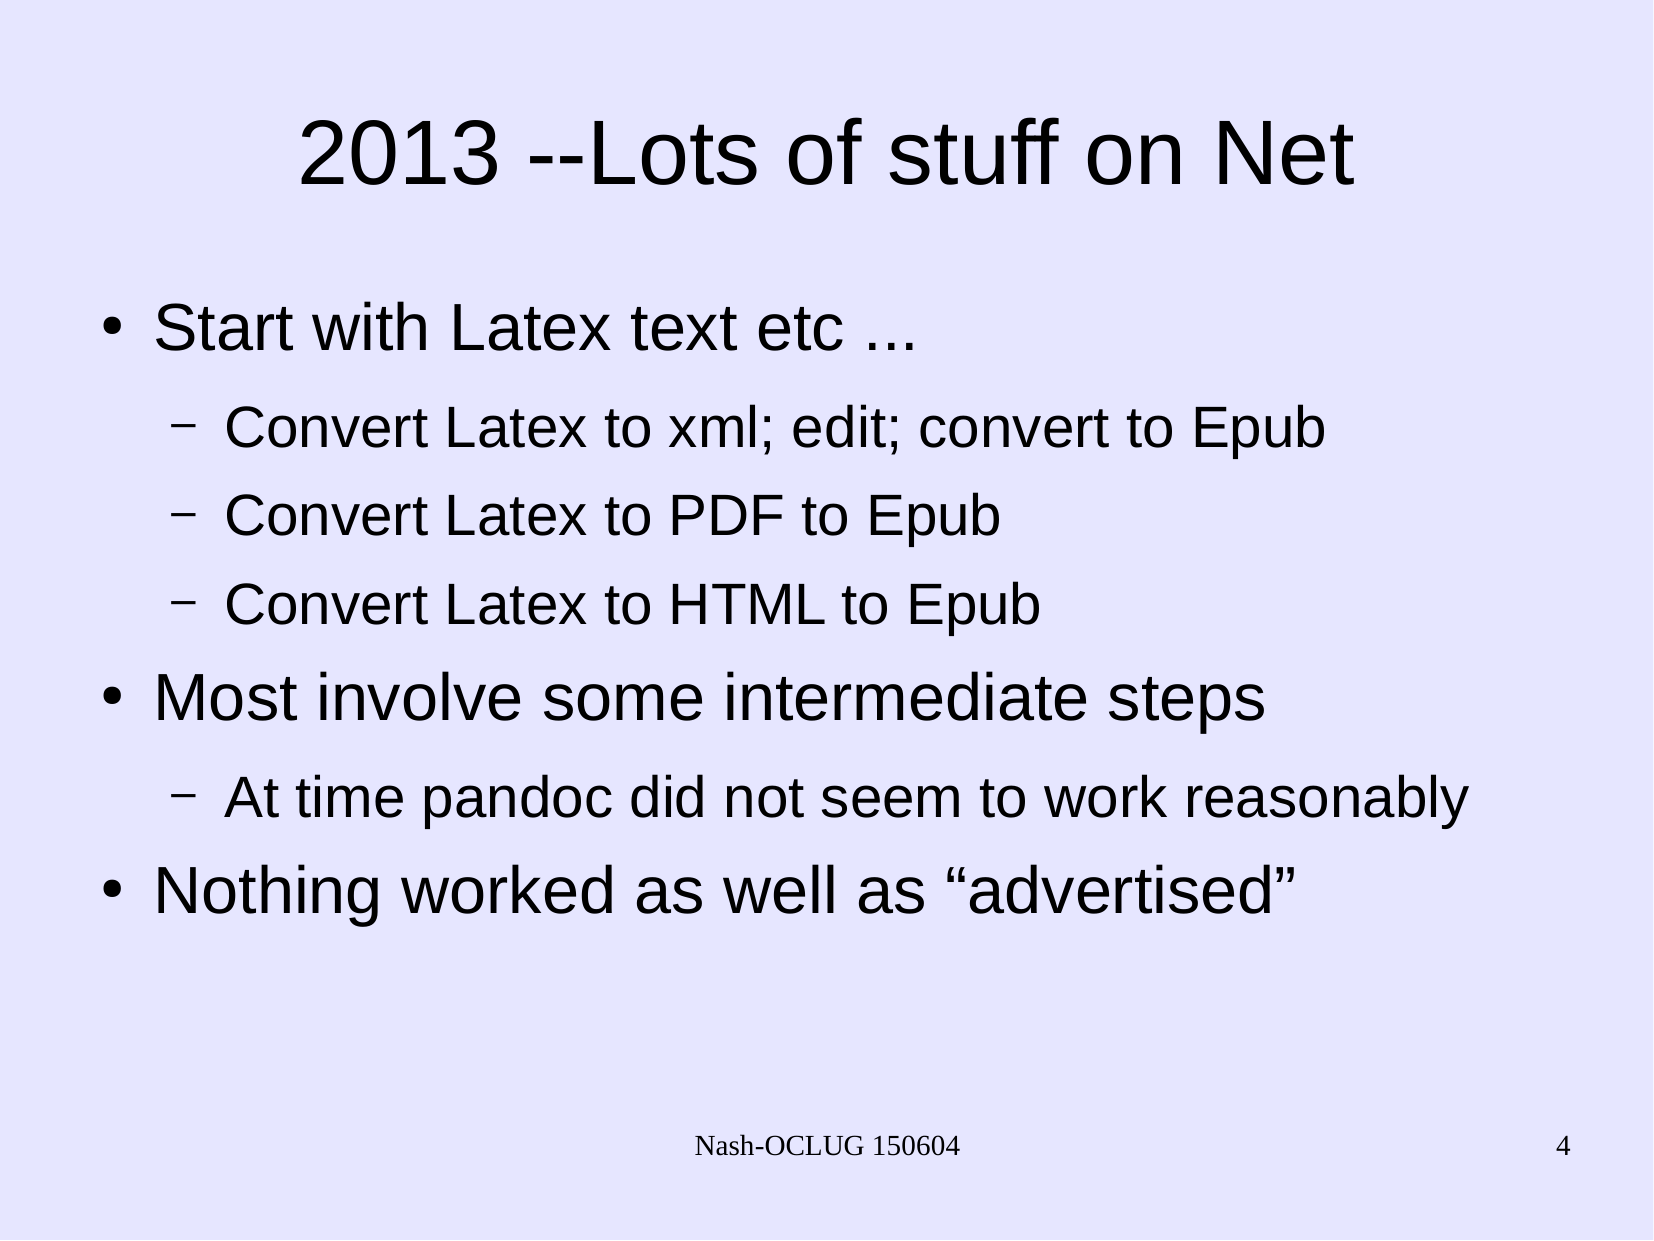

# 2013 --Lots of stuff on Net
Start with Latex text etc ...
Convert Latex to xml; edit; convert to Epub
Convert Latex to PDF to Epub
Convert Latex to HTML to Epub
Most involve some intermediate steps
At time pandoc did not seem to work reasonably
Nothing worked as well as “advertised”
4